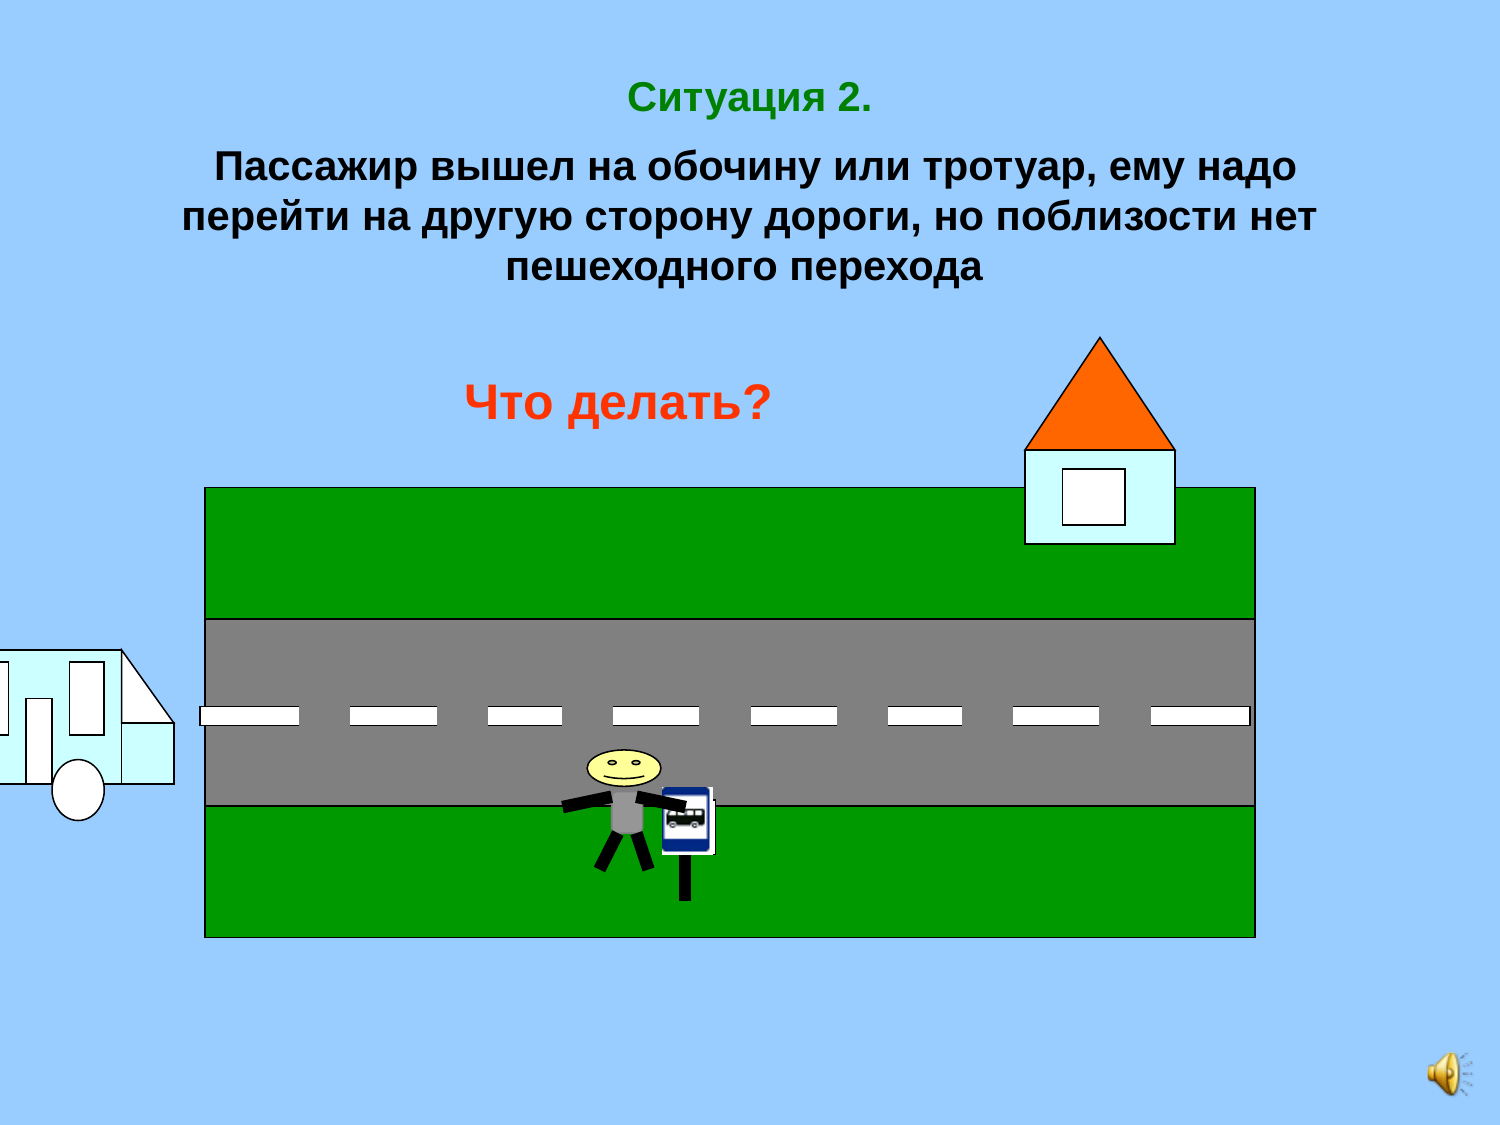

Ситуация 2.
 Пассажир вышел на обочину или тротуар, ему надо перейти на другую сторону дороги, но поблизости нет пешеходного перехода
Что делать?